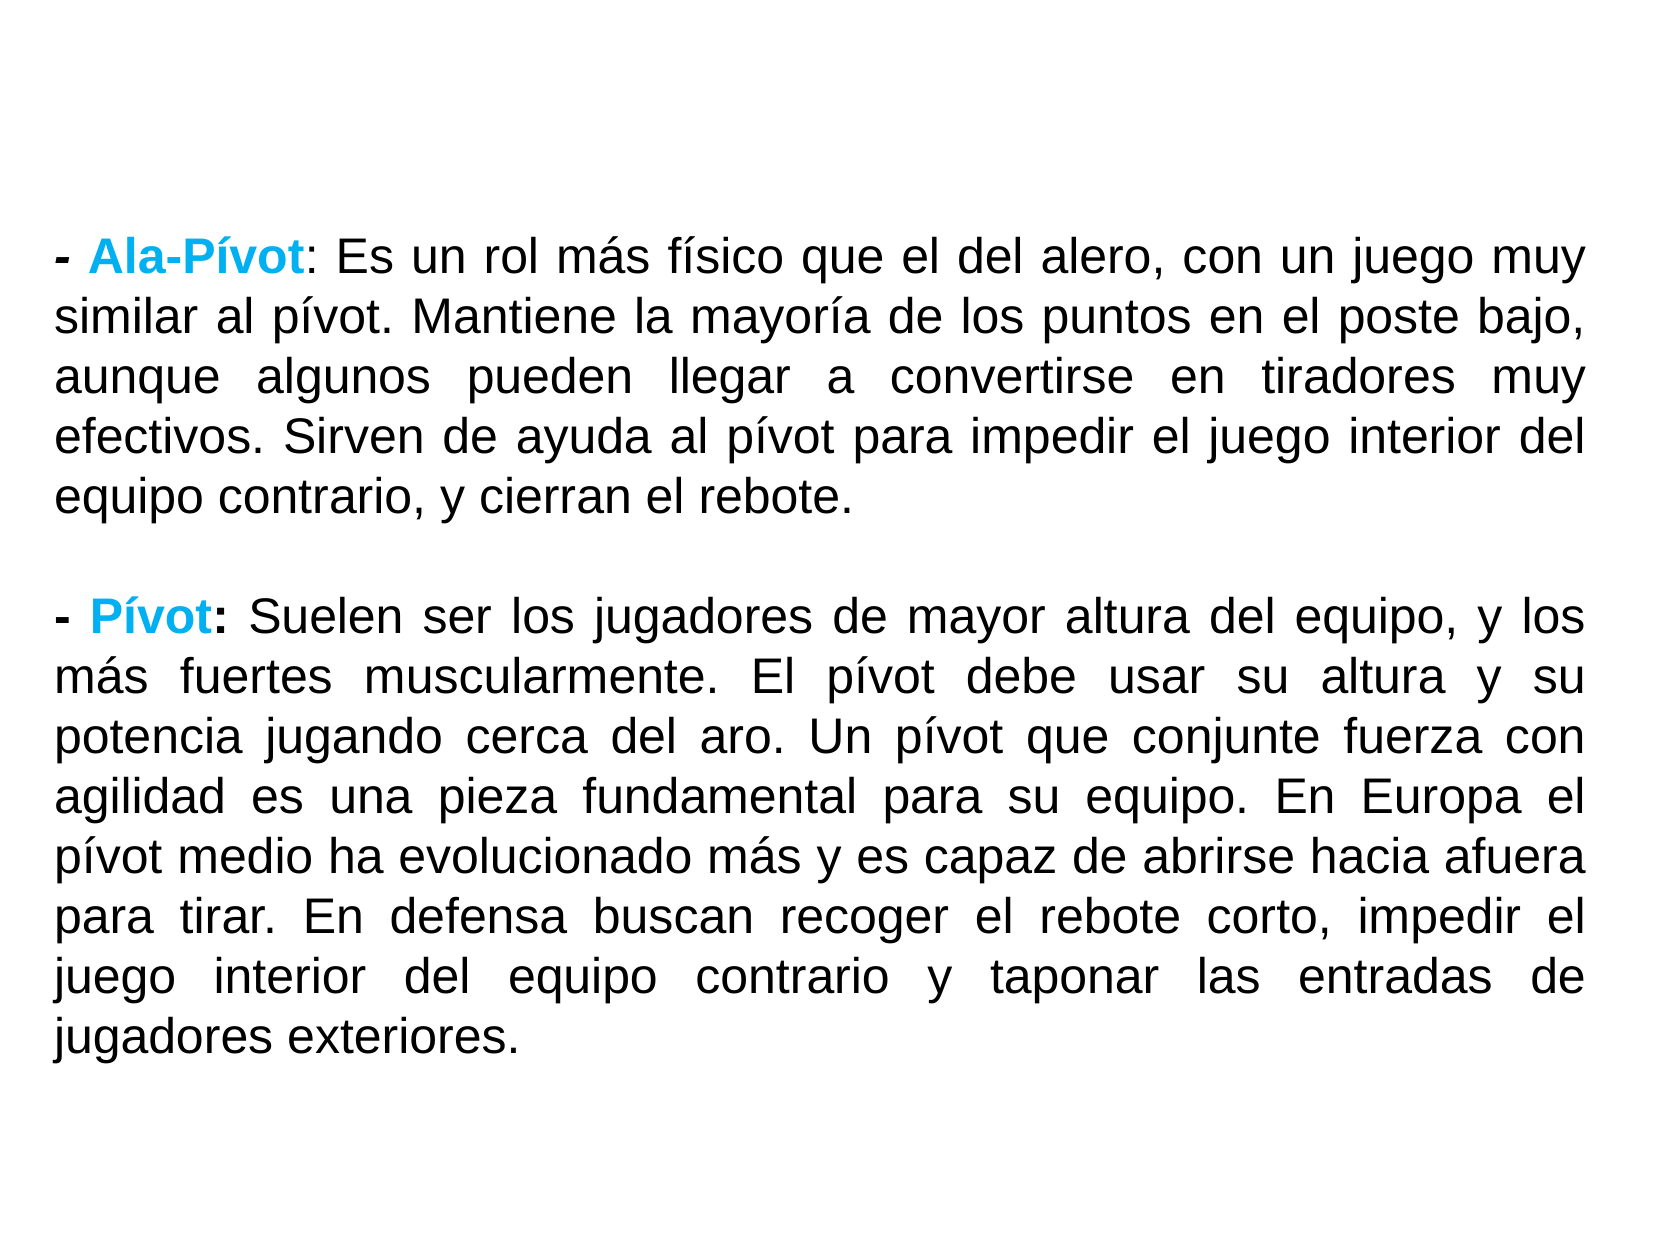

- Ala-Pívot: Es un rol más físico que el del alero, con un juego muy similar al pívot. Mantiene la mayoría de los puntos en el poste bajo, aunque algunos pueden llegar a convertirse en tiradores muy efectivos. Sirven de ayuda al pívot para impedir el juego interior del equipo contrario, y cierran el rebote.
- Pívot: Suelen ser los jugadores de mayor altura del equipo, y los más fuertes muscularmente. El pívot debe usar su altura y su potencia jugando cerca del aro. Un pívot que conjunte fuerza con agilidad es una pieza fundamental para su equipo. En Europa el pívot medio ha evolucionado más y es capaz de abrirse hacia afuera para tirar. En defensa buscan recoger el rebote corto, impedir el juego interior del equipo contrario y taponar las entradas de jugadores exteriores.